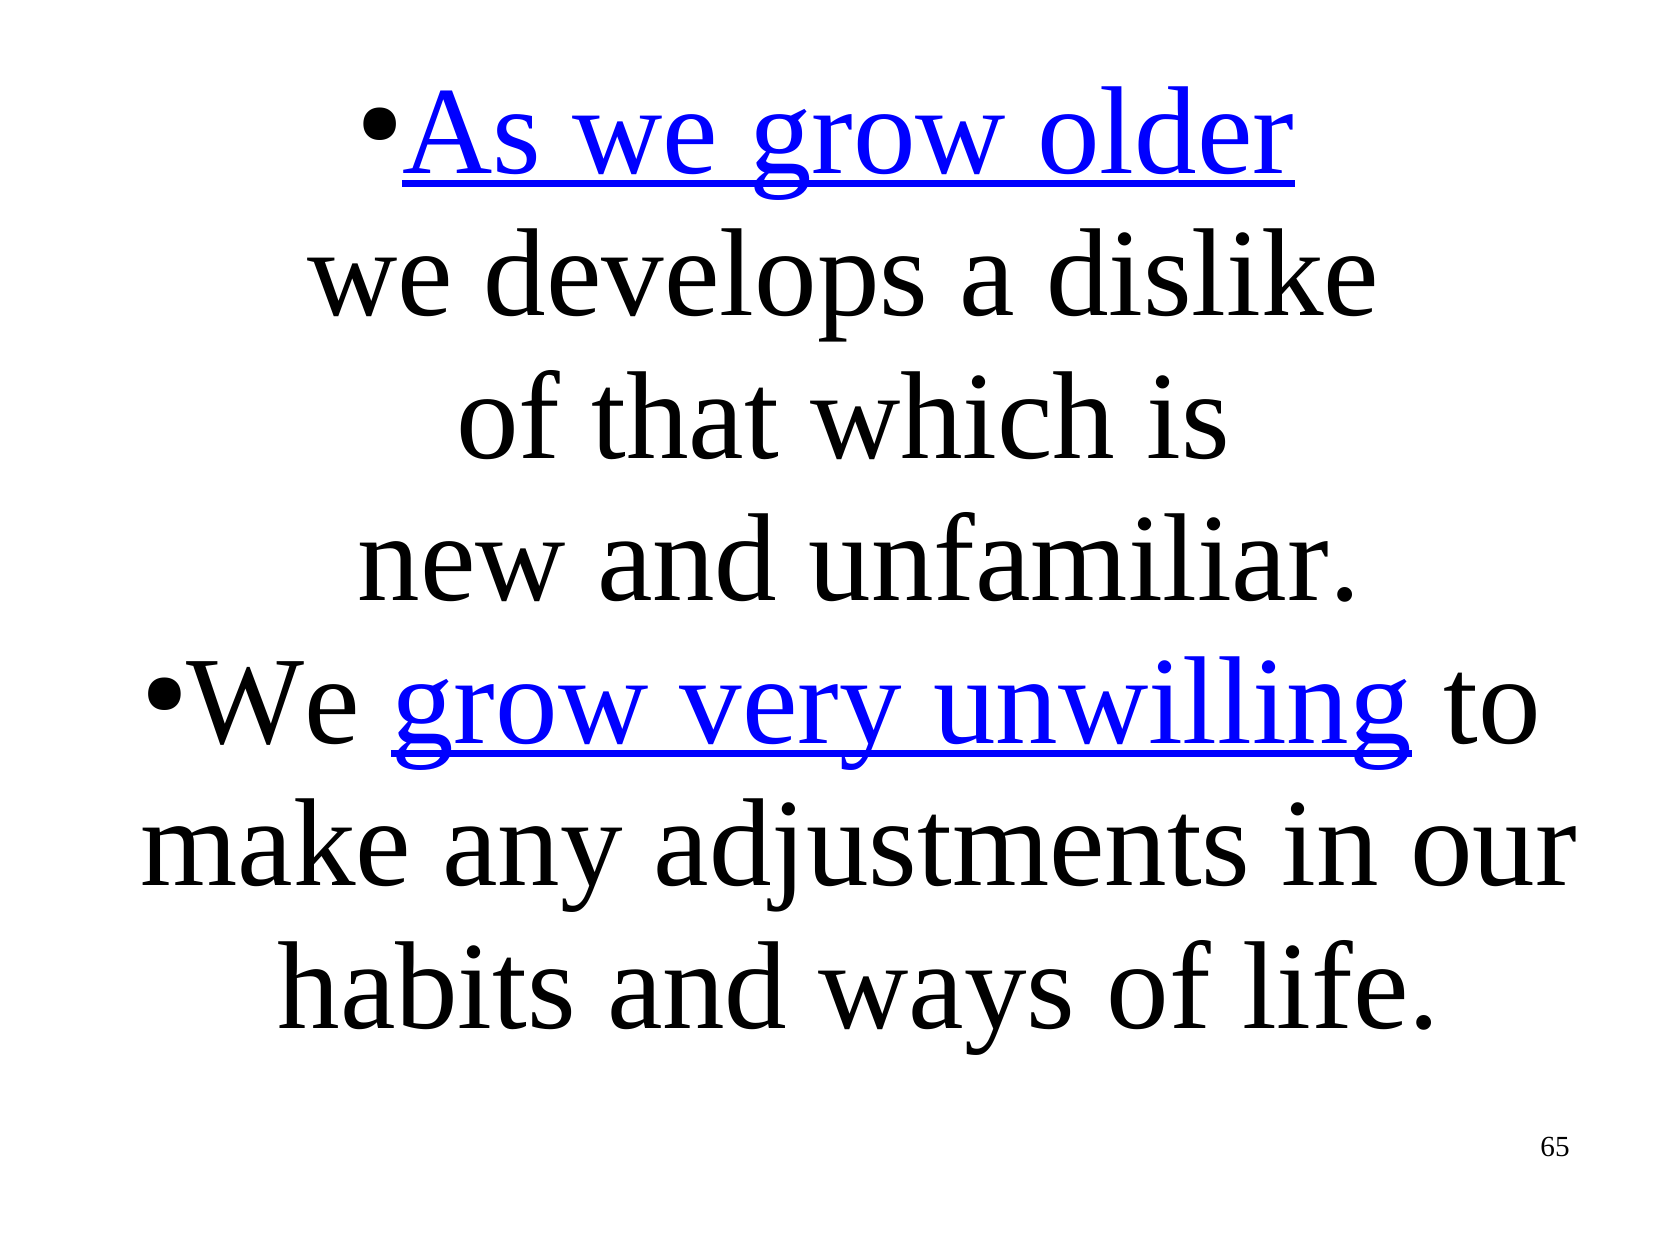

As we grow older
we develops a dislike
of that which is
new and unfamiliar.
We grow very unwilling to make any adjustments in our habits and ways of life.
65